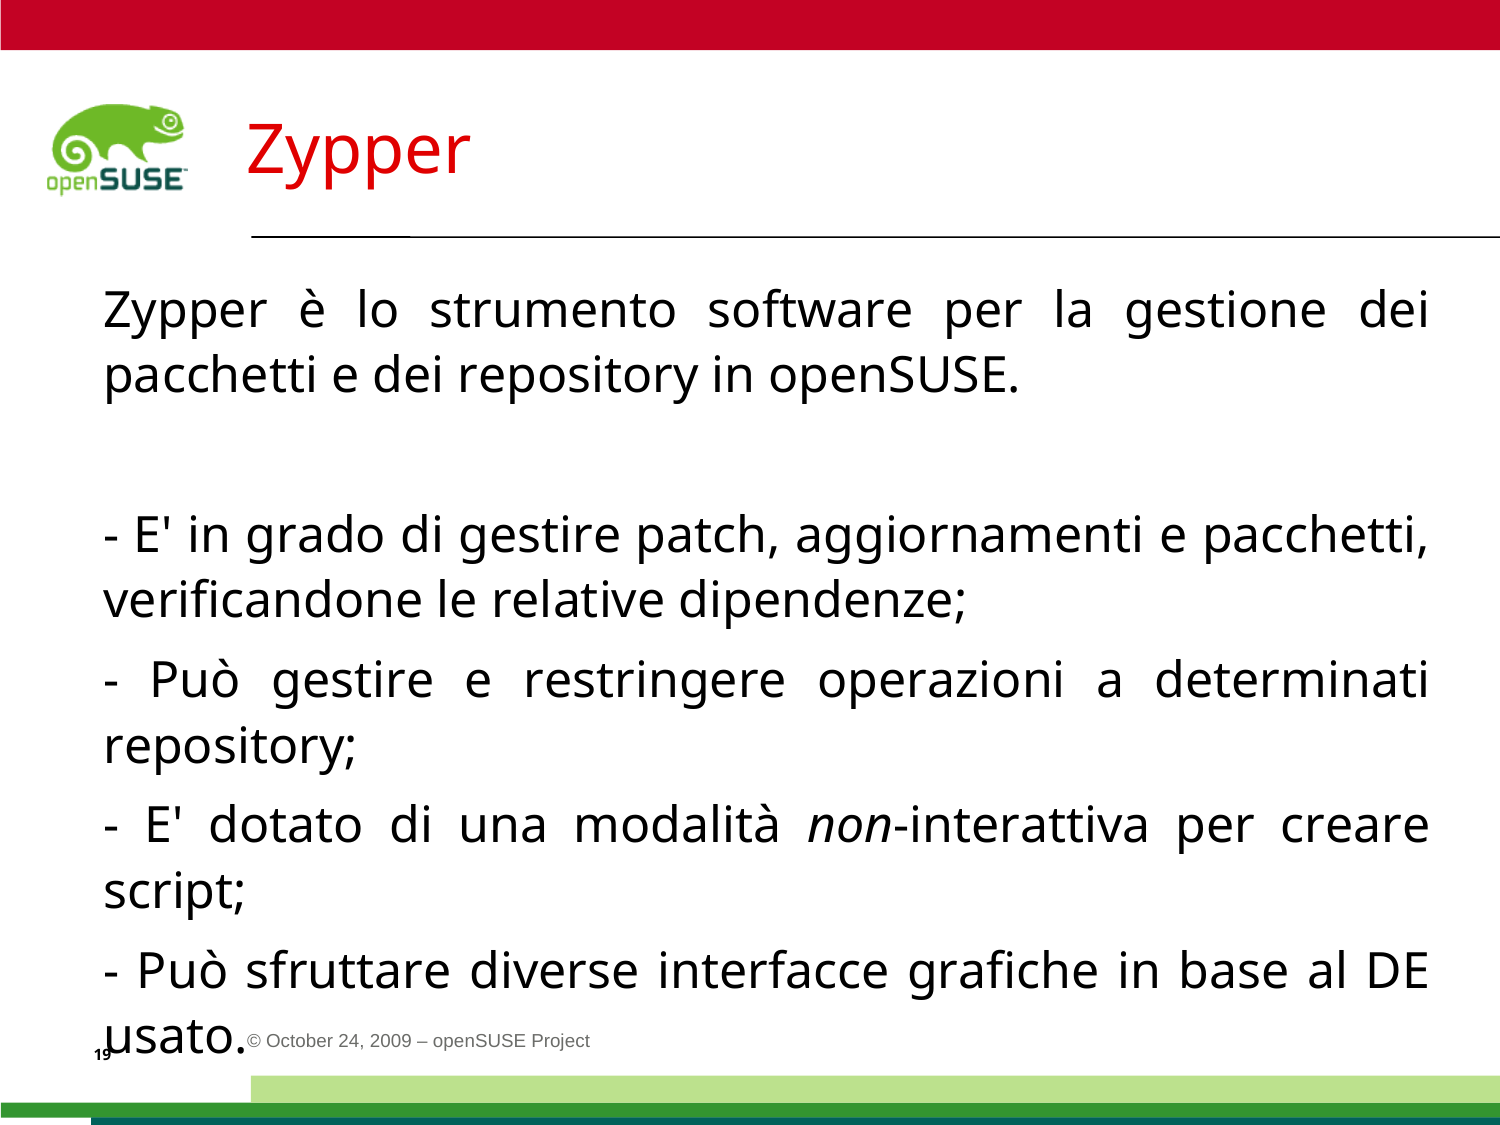

# Zypper
Zypper è lo strumento software per la gestione dei pacchetti e dei repository in openSUSE.
- E' in grado di gestire patch, aggiornamenti e pacchetti, verificandone le relative dipendenze;
- Può gestire e restringere operazioni a determinati repository;
- E' dotato di una modalità non-interattiva per creare script;
- Può sfruttare diverse interfacce grafiche in base al DE usato.